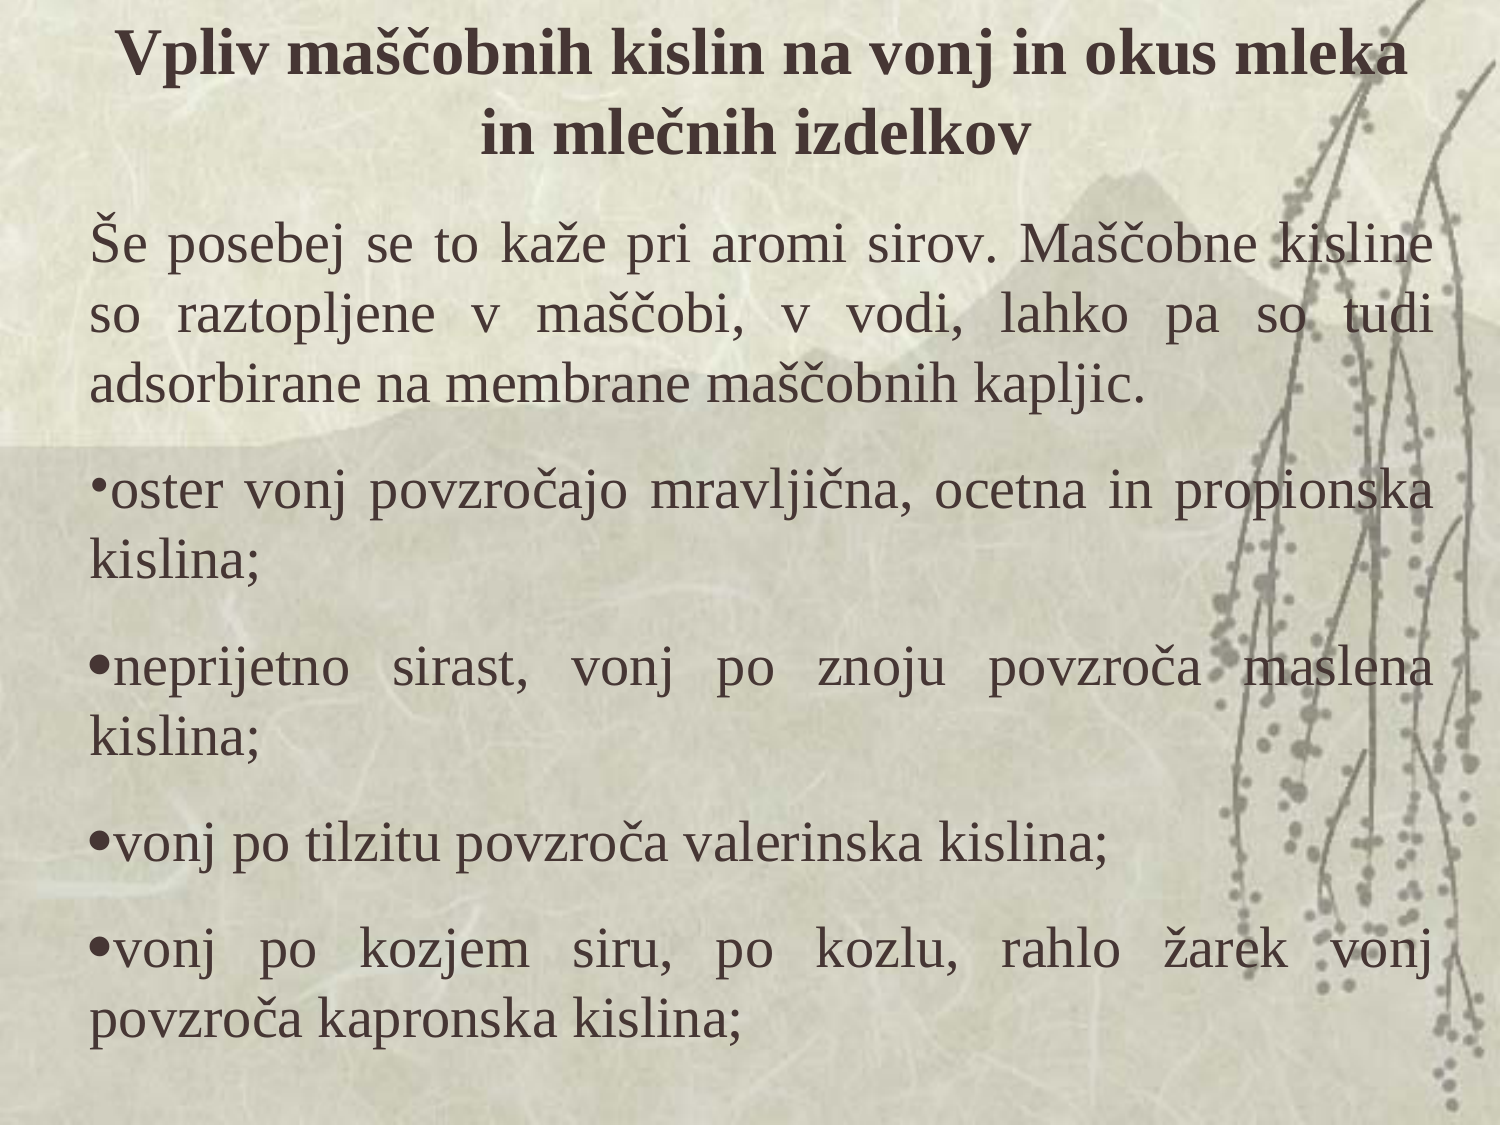

Vpliv maščobnih kislin na vonj in okus mleka in mlečnih izdelkov
Še posebej se to kaže pri aromi sirov. Maščobne kisline so raztopljene v maščobi, v vodi, lahko pa so tudi adsorbirane na membrane maščobnih kapljic.
oster vonj povzročajo mravljična, ocetna in propionska kislina;
neprijetno sirast, vonj po znoju povzroča maslena kislina;
vonj po tilzitu povzroča valerinska kislina;
vonj po kozjem siru, po kozlu, rahlo žarek vonj povzroča kapronska kislina;
#